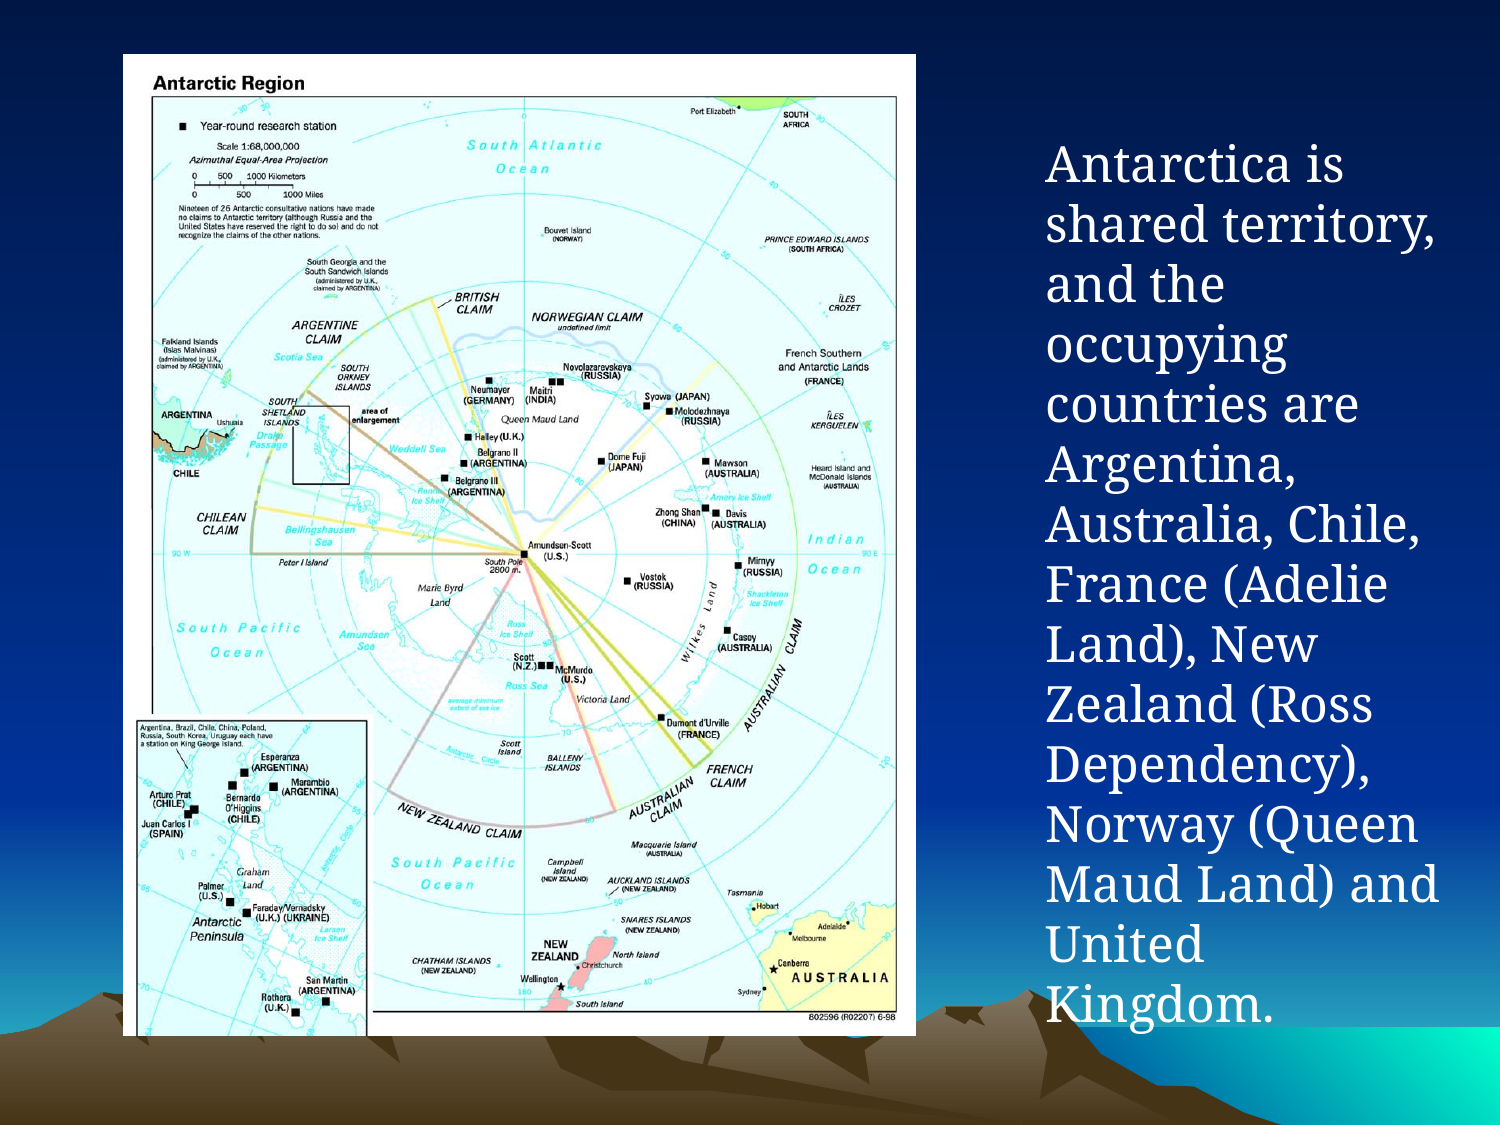

# Antarctica is shared territory, and the occupying countries are Argentina, Australia, Chile, France (Adelie Land), New Zealand (Ross Dependency), Norway (Queen Maud Land) and United Kingdom.